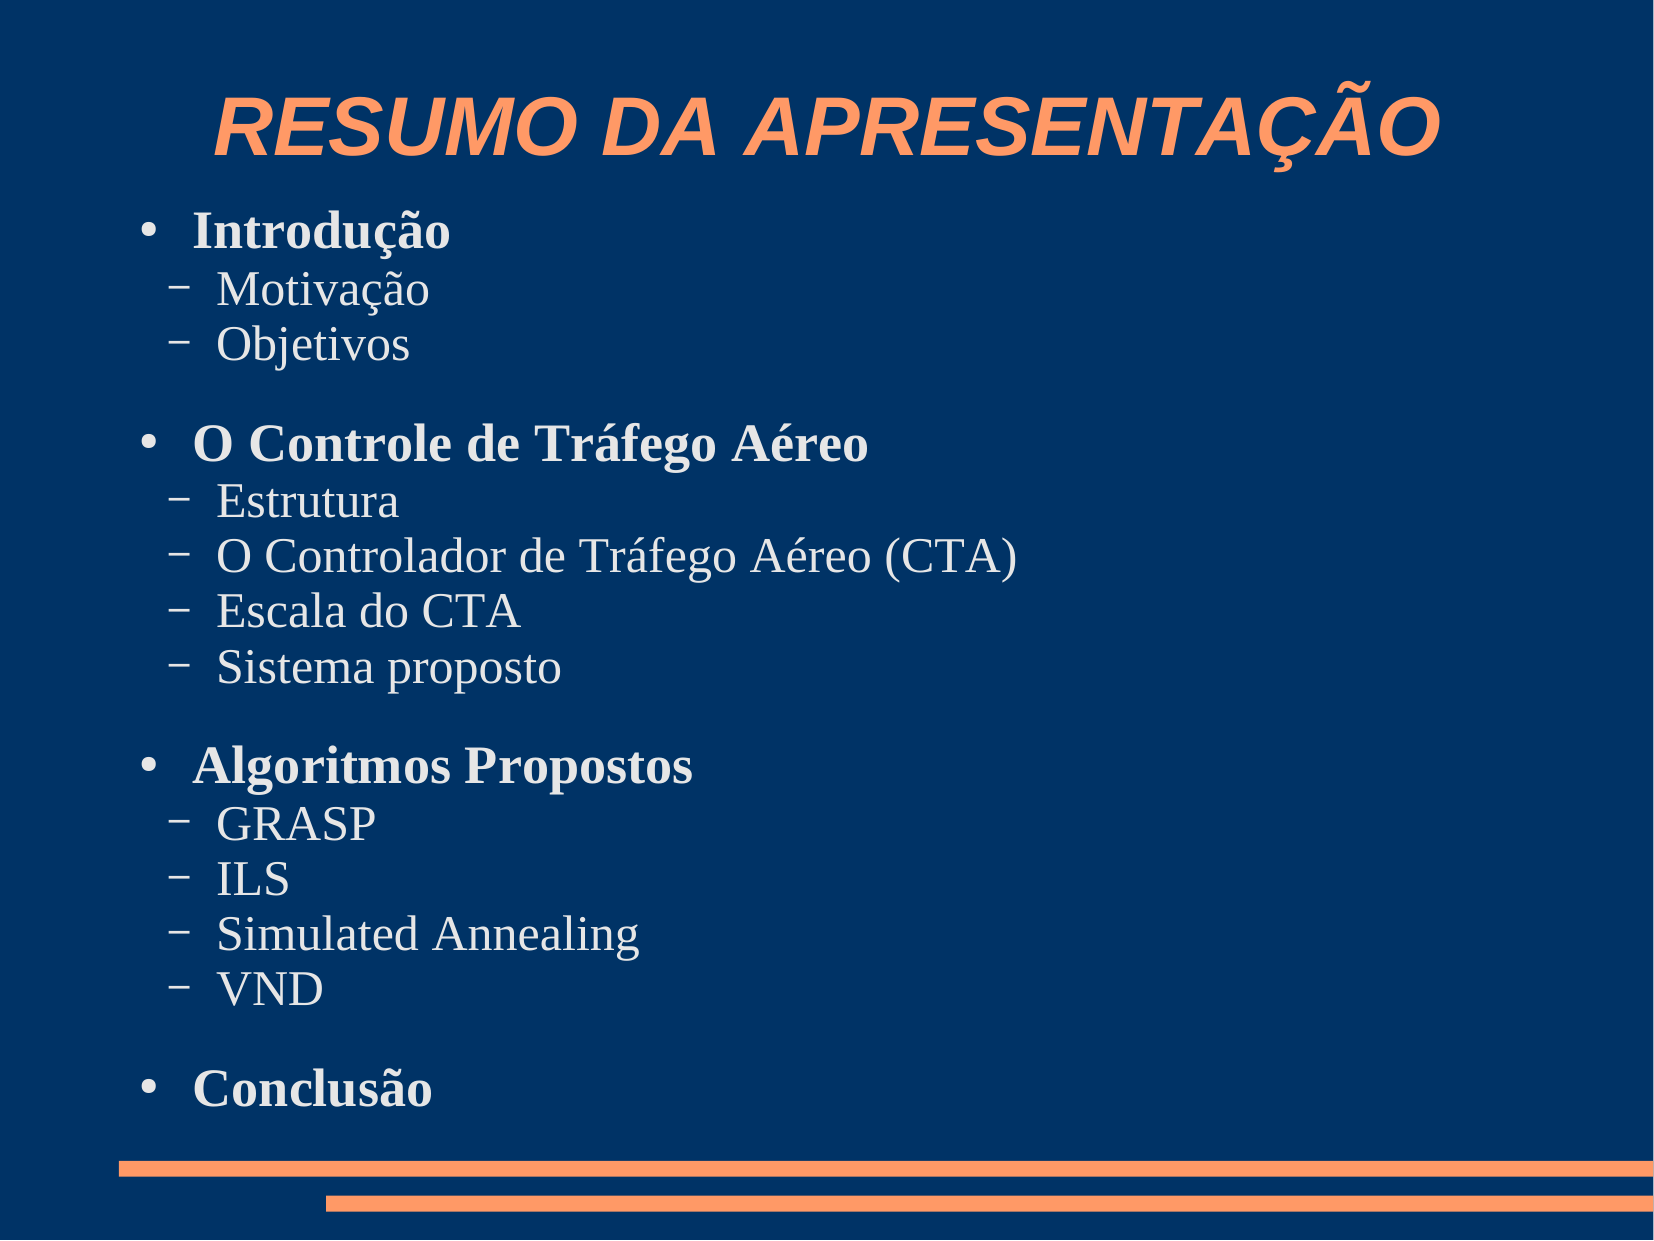

# RESUMO DA APRESENTAÇÃO
Introdução
Motivação
Objetivos
O Controle de Tráfego Aéreo
Estrutura
O Controlador de Tráfego Aéreo (CTA)
Escala do CTA
Sistema proposto
Algoritmos Propostos
GRASP
ILS
Simulated Annealing
VND
Conclusão